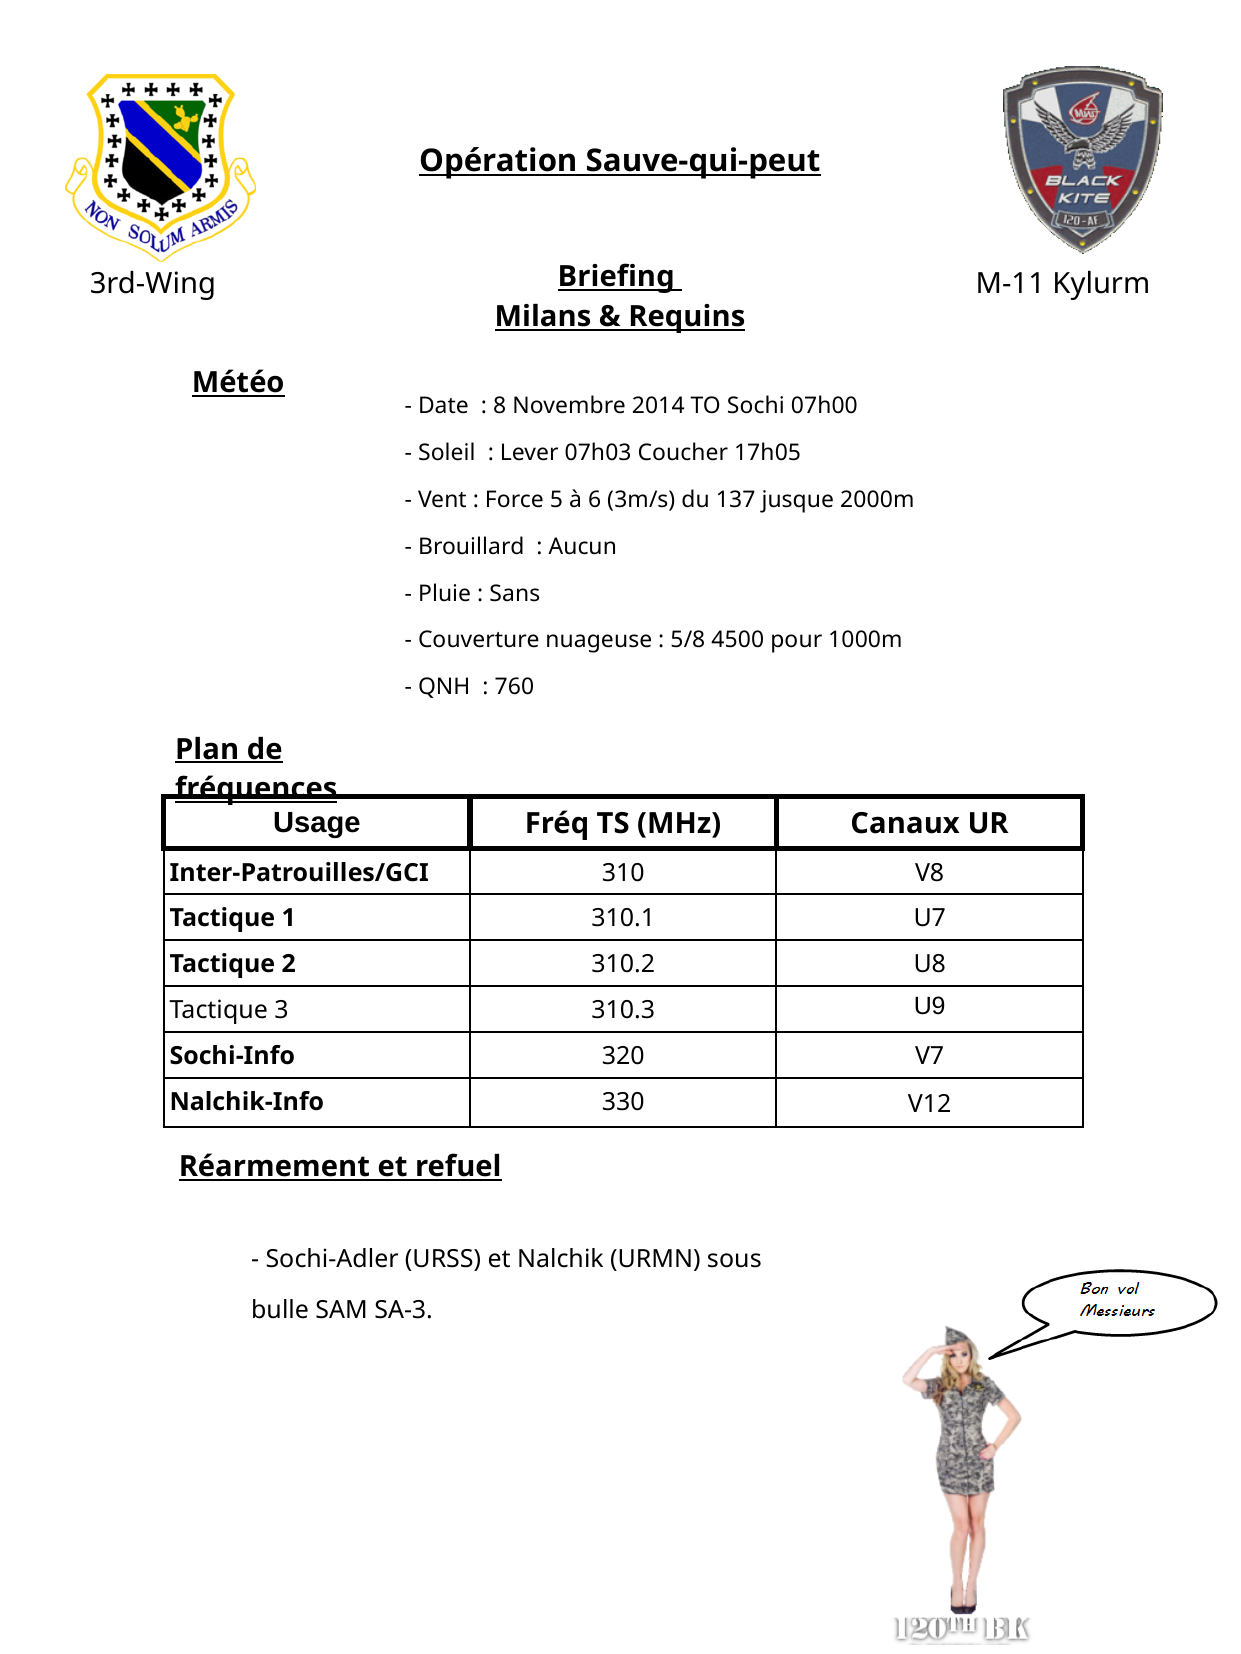

# Opération Sauve-qui-peut 3rd-Wing											M-11 Kylurm
Briefing
Milans & Requins
Météo
- Date  : 8 Novembre 2014 TO Sochi 07h00
- Soleil  : Lever 07h03 Coucher 17h05
- Vent : Force 5 à 6 (3m/s) du 137 jusque 2000m
- Brouillard  : Aucun
- Pluie : Sans
- Couverture nuageuse : 5/8 4500 pour 1000m
- QNH  : 760
Plan de fréquences
| Usage | Fréq TS (MHz) | Canaux UR |
| --- | --- | --- |
| Inter-Patrouilles/GCI | 310 | V8 |
| Tactique 1 | 310.1 | U7 |
| Tactique 2 | 310.2 | U8 |
| Tactique 3 | 310.3 | U9 |
| Sochi-Info | 320 | V7 |
| Nalchik-Info | 330 | V12 |
Réarmement et refuel
- Sochi-Adler (URSS) et Nalchik (URMN) sous bulle SAM SA-3.